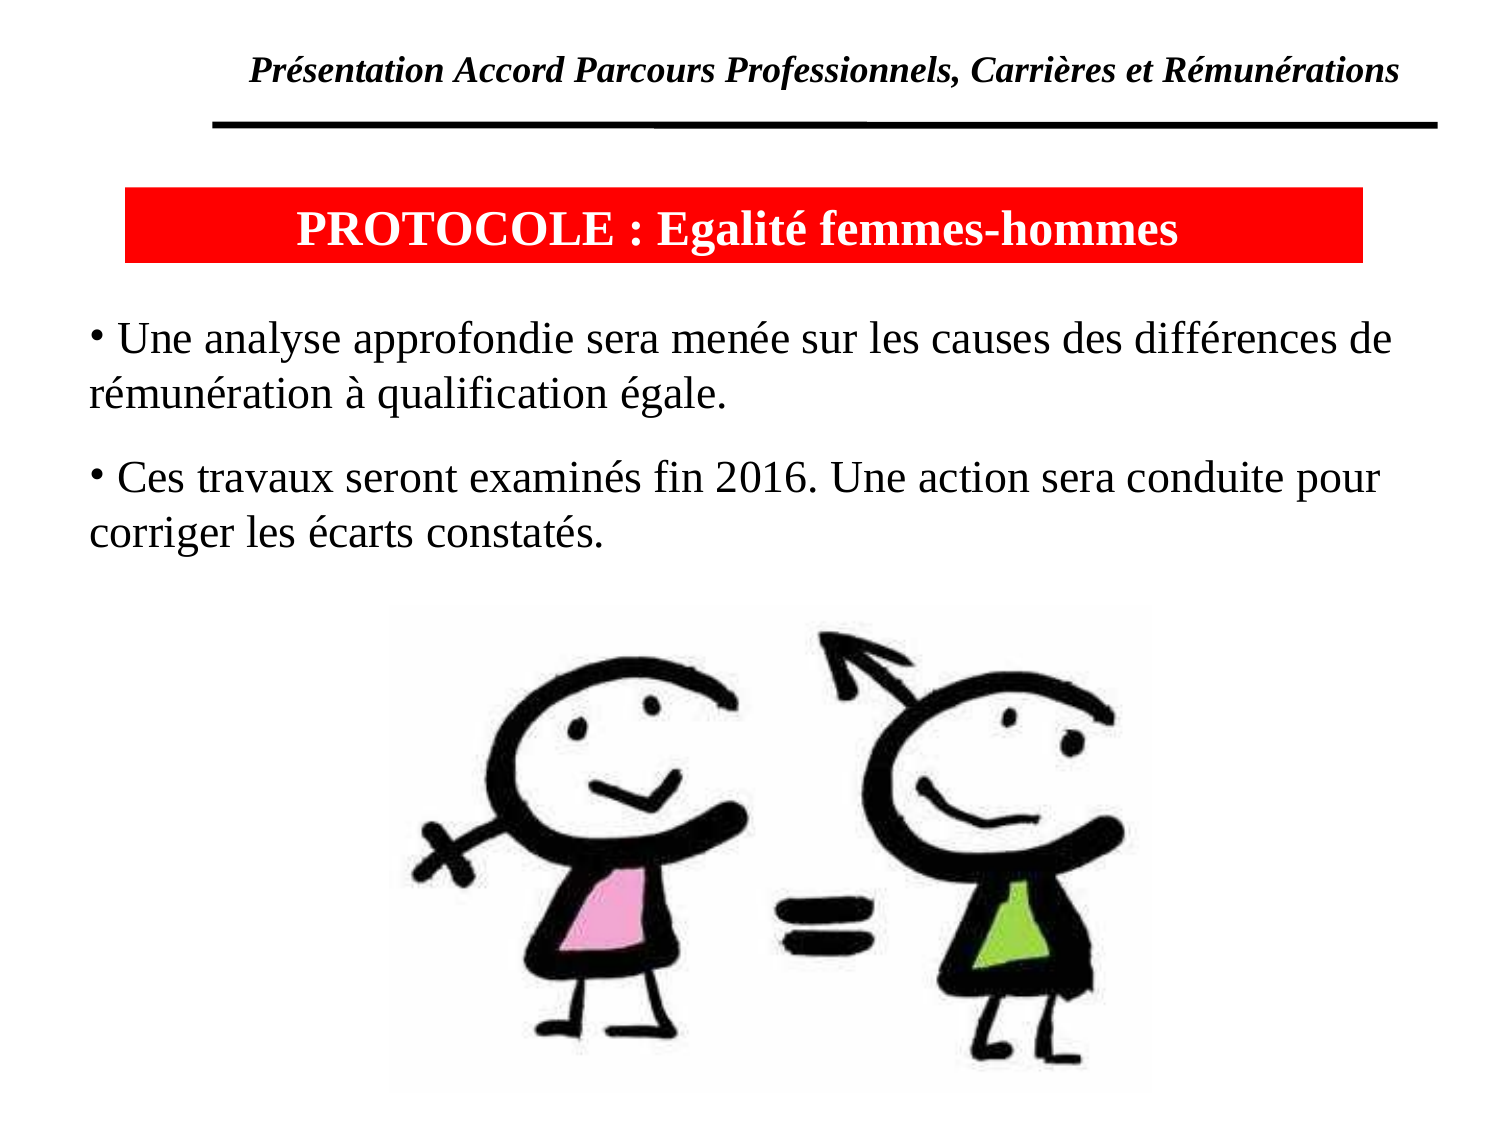

Présentation Accord Parcours Professionnels, Carrières et Rémunérations
PROTOCOLE : Egalité femmes-hommes
 Une analyse approfondie sera menée sur les causes des différences de rémunération à qualification égale.
 Ces travaux seront examinés fin 2016. Une action sera conduite pour corriger les écarts constatés.